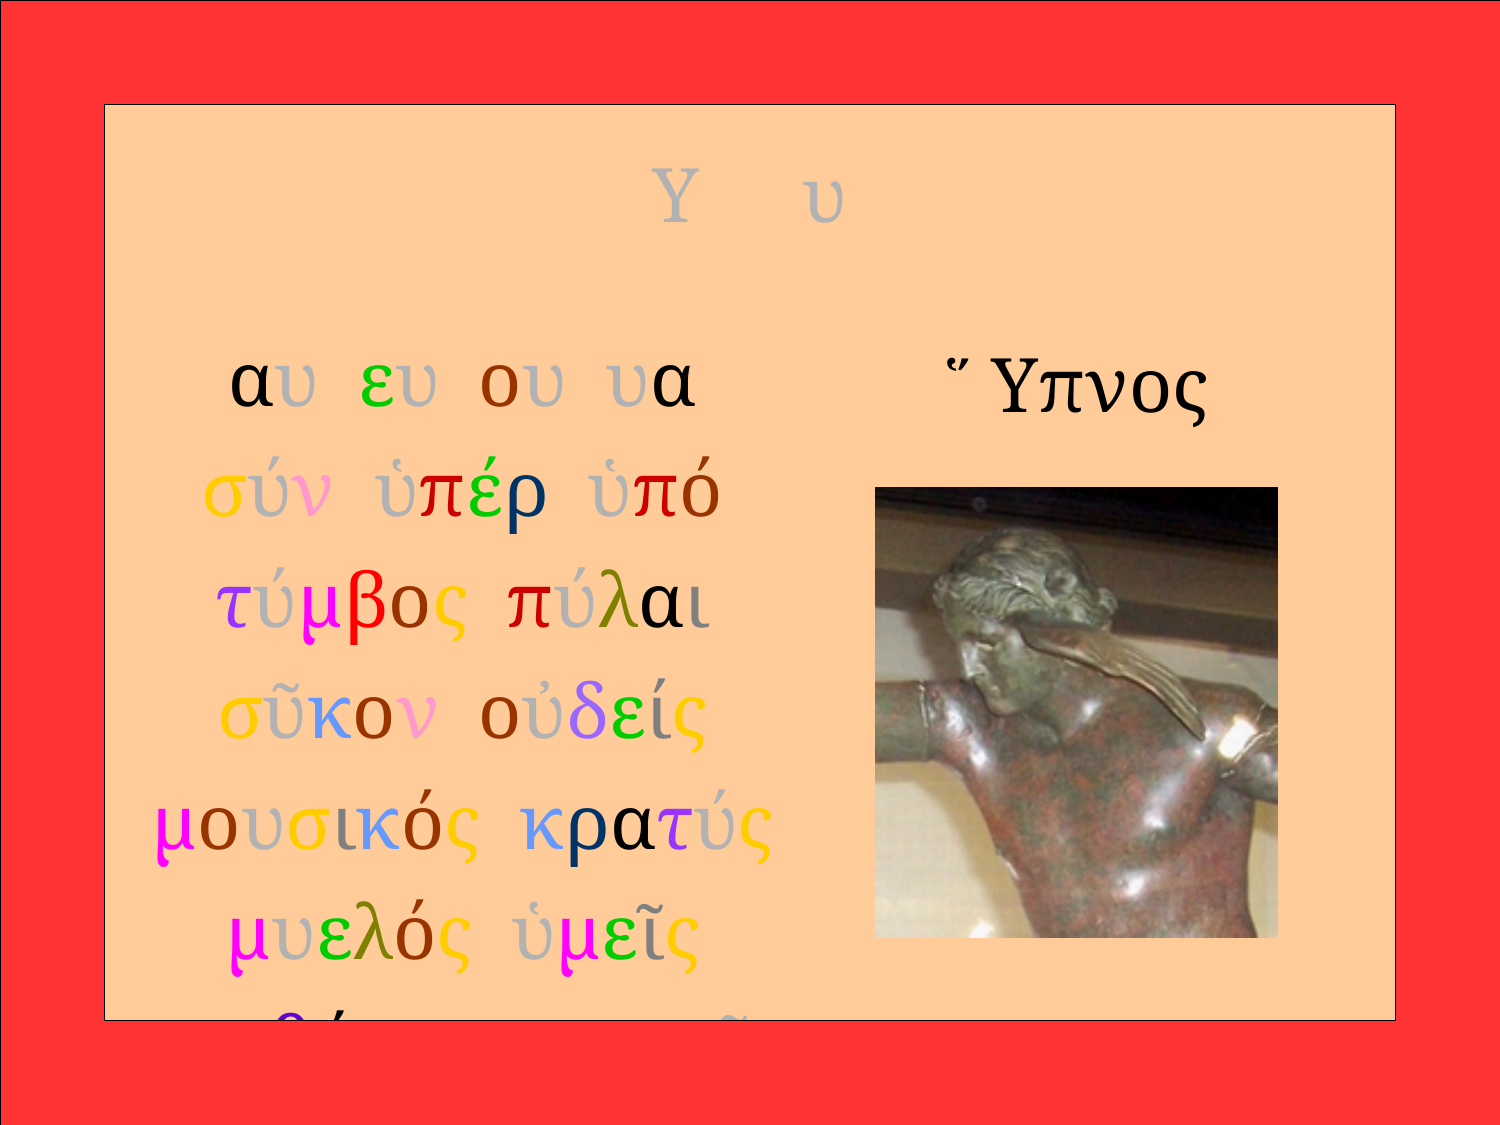

# Υ	υ
αυ ευ ου υα
σύν ὑπέρ ὑπό
τύμβος πύλαι
σῦκον οὐδείς
μουσικός κρατύς
μυελός ὑμεῖς
πυνθάνομαι ναῦς
῞ Υπνος